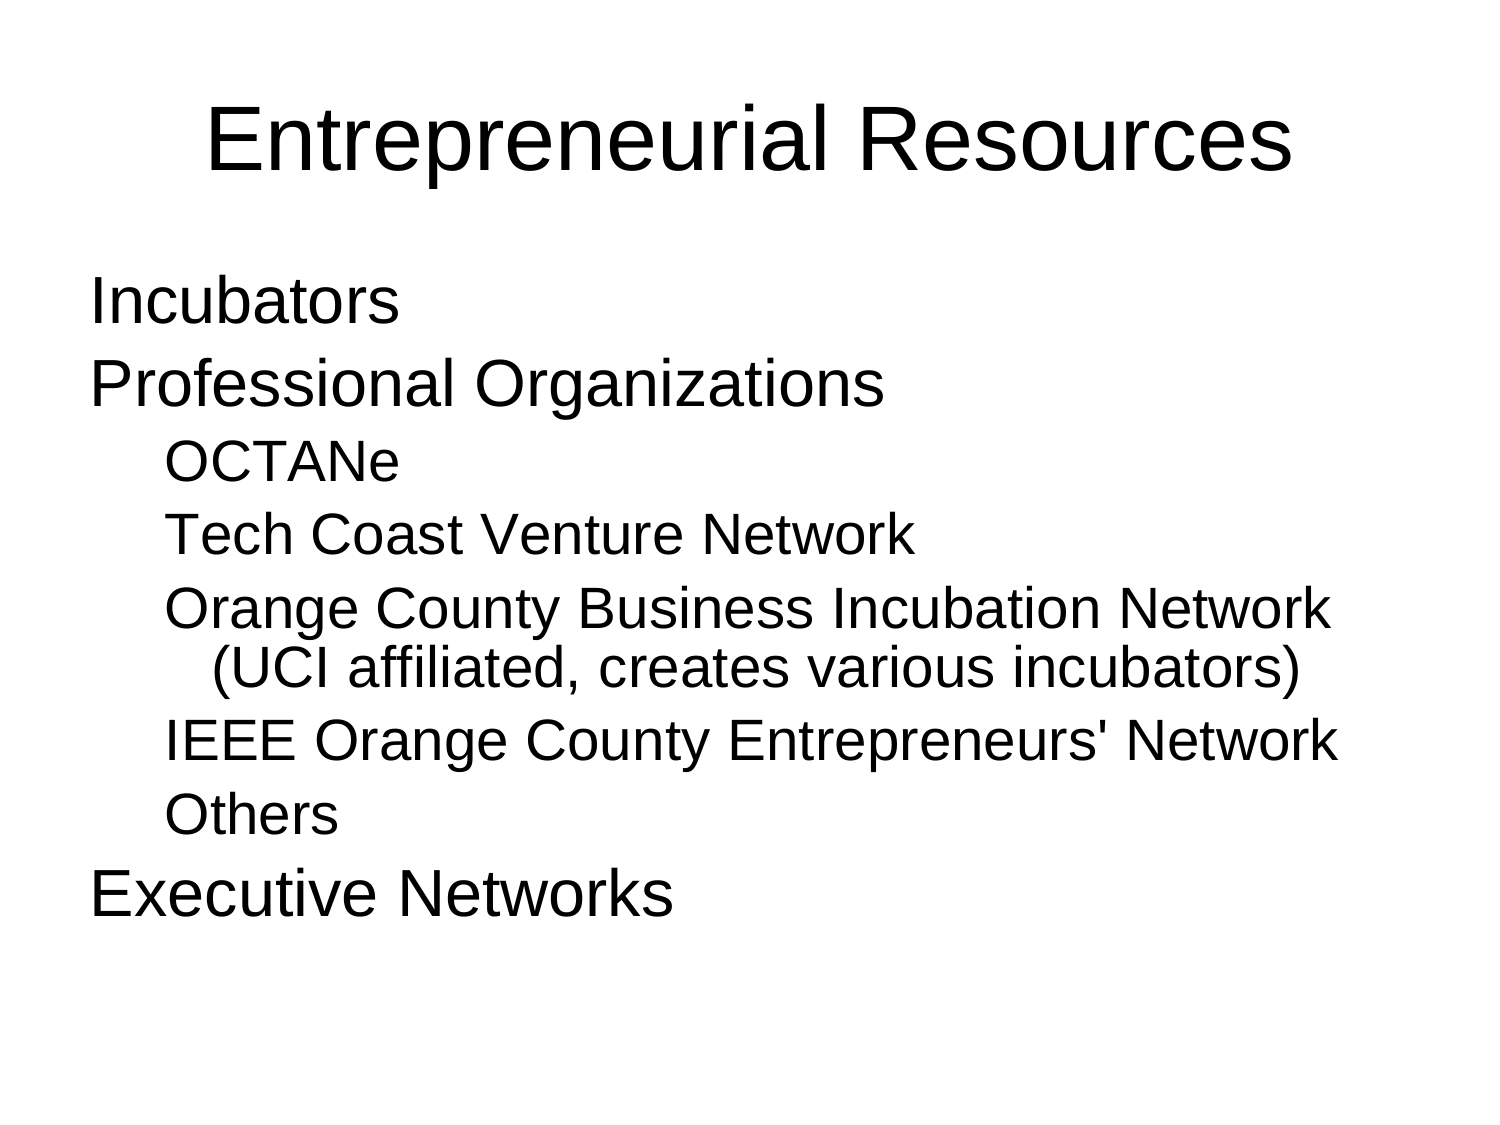

# Entrepreneurial Resources
Incubators
Professional Organizations
OCTANe
Tech Coast Venture Network
Orange County Business Incubation Network (UCI affiliated, creates various incubators)
IEEE Orange County Entrepreneurs' Network
Others
Executive Networks